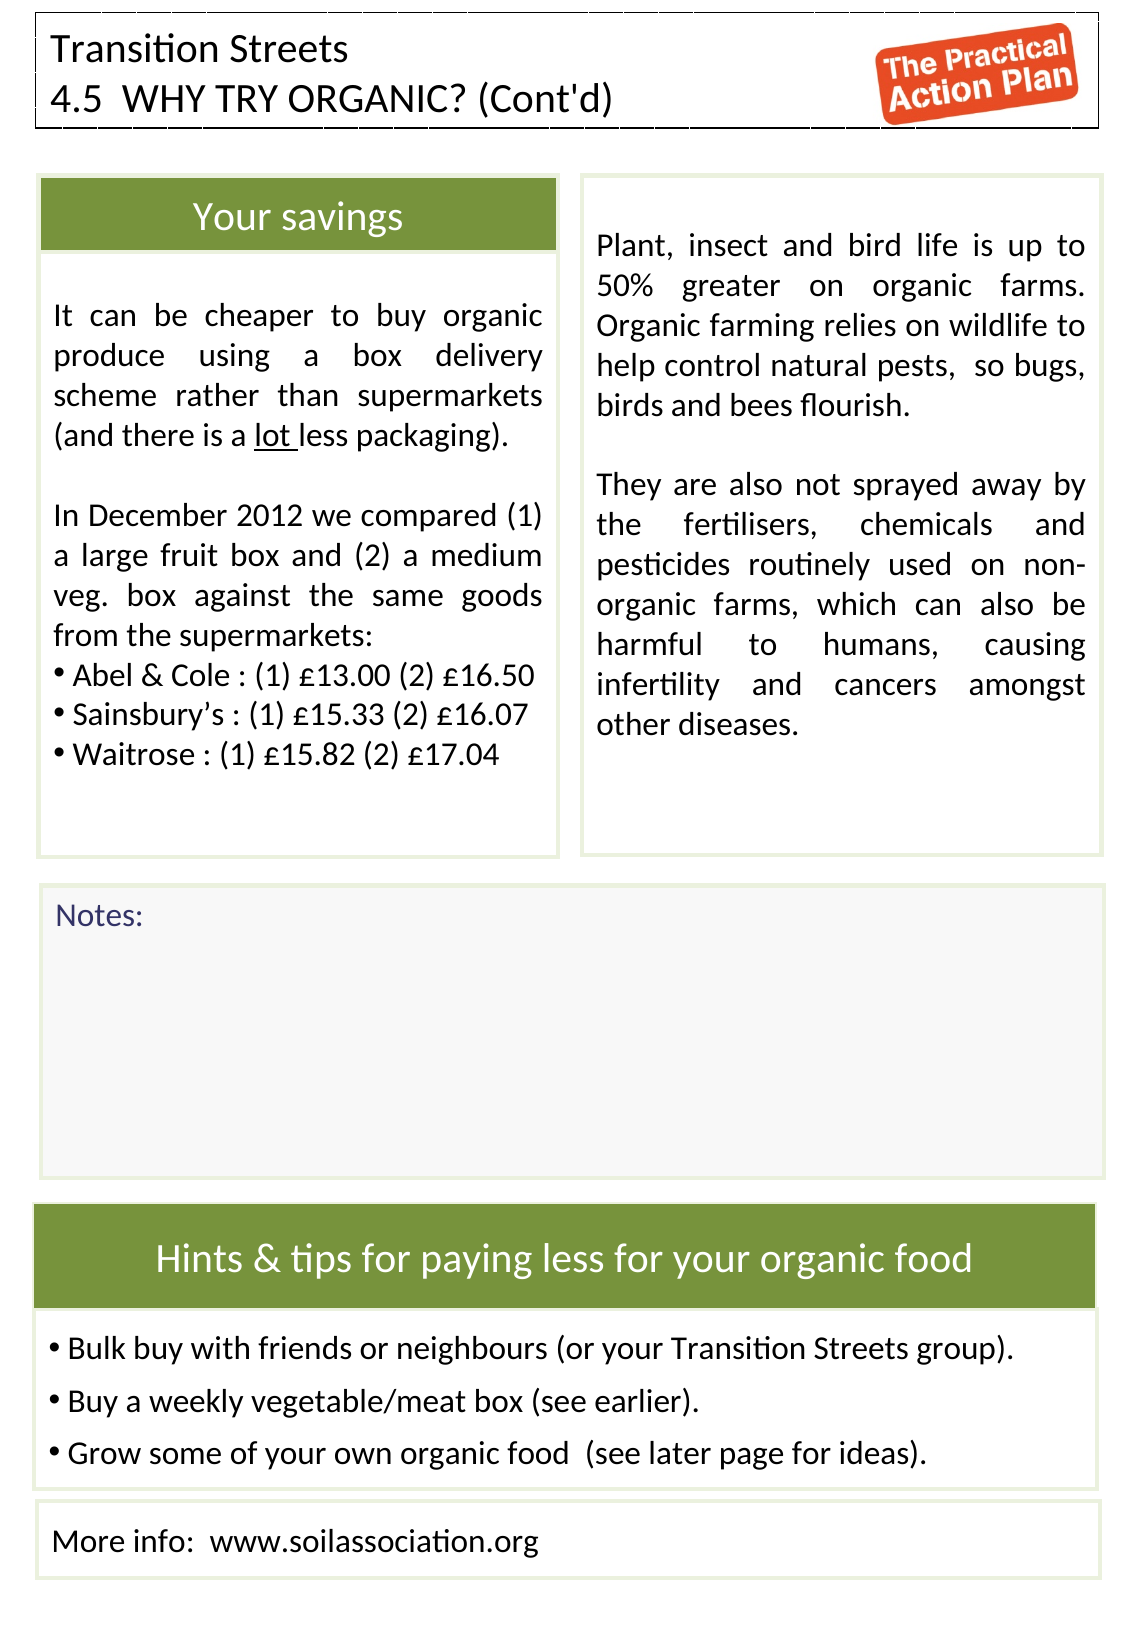

Transition Streets
4.5 WHY TRY ORGANIC? (Cont'd)
Your savings
Plant, insect and bird life is up to 50% greater on organic farms. Organic farming relies on wildlife to help control natural pests, so bugs, birds and bees flourish.
They are also not sprayed away by the fertilisers, chemicals and pesticides routinely used on non-organic farms, which can also be harmful to humans, causing infertility and cancers amongst other diseases.
It can be cheaper to buy organic produce using a box delivery scheme rather than supermarkets (and there is a lot less packaging).
In December 2012 we compared (1) a large fruit box and (2) a medium veg. box against the same goods from the supermarkets:
 Abel & Cole : (1) £13.00 (2) £16.50
 Sainsbury’s : (1) £15.33 (2) £16.07
 Waitrose : (1) £15.82 (2) £17.04
Notes:
Hints & tips for paying less for your organic food
 Bulk buy with friends or neighbours (or your Transition Streets group).
 Buy a weekly vegetable/meat box (see earlier).
 Grow some of your own organic food (see later page for ideas).
More info: www.soilassociation.org